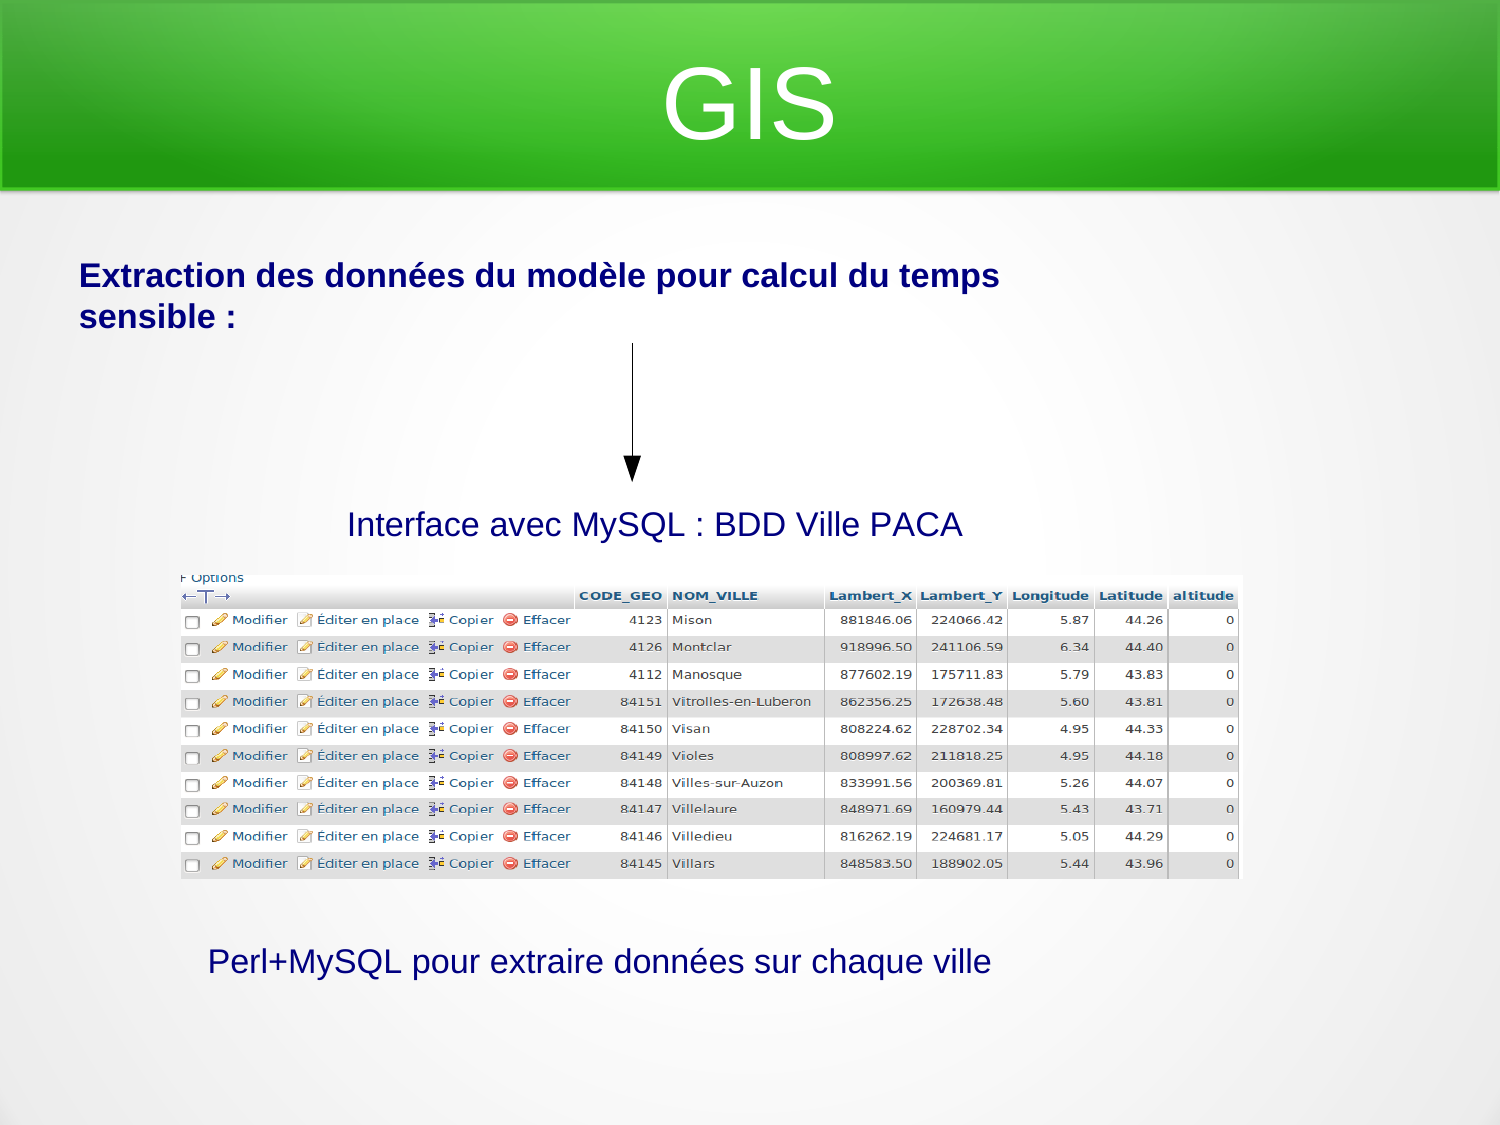

# GIS
Extraction des données du modèle pour calcul du temps sensible :
Interface avec MySQL : BDD Ville PACA
Perl+MySQL pour extraire données sur chaque ville